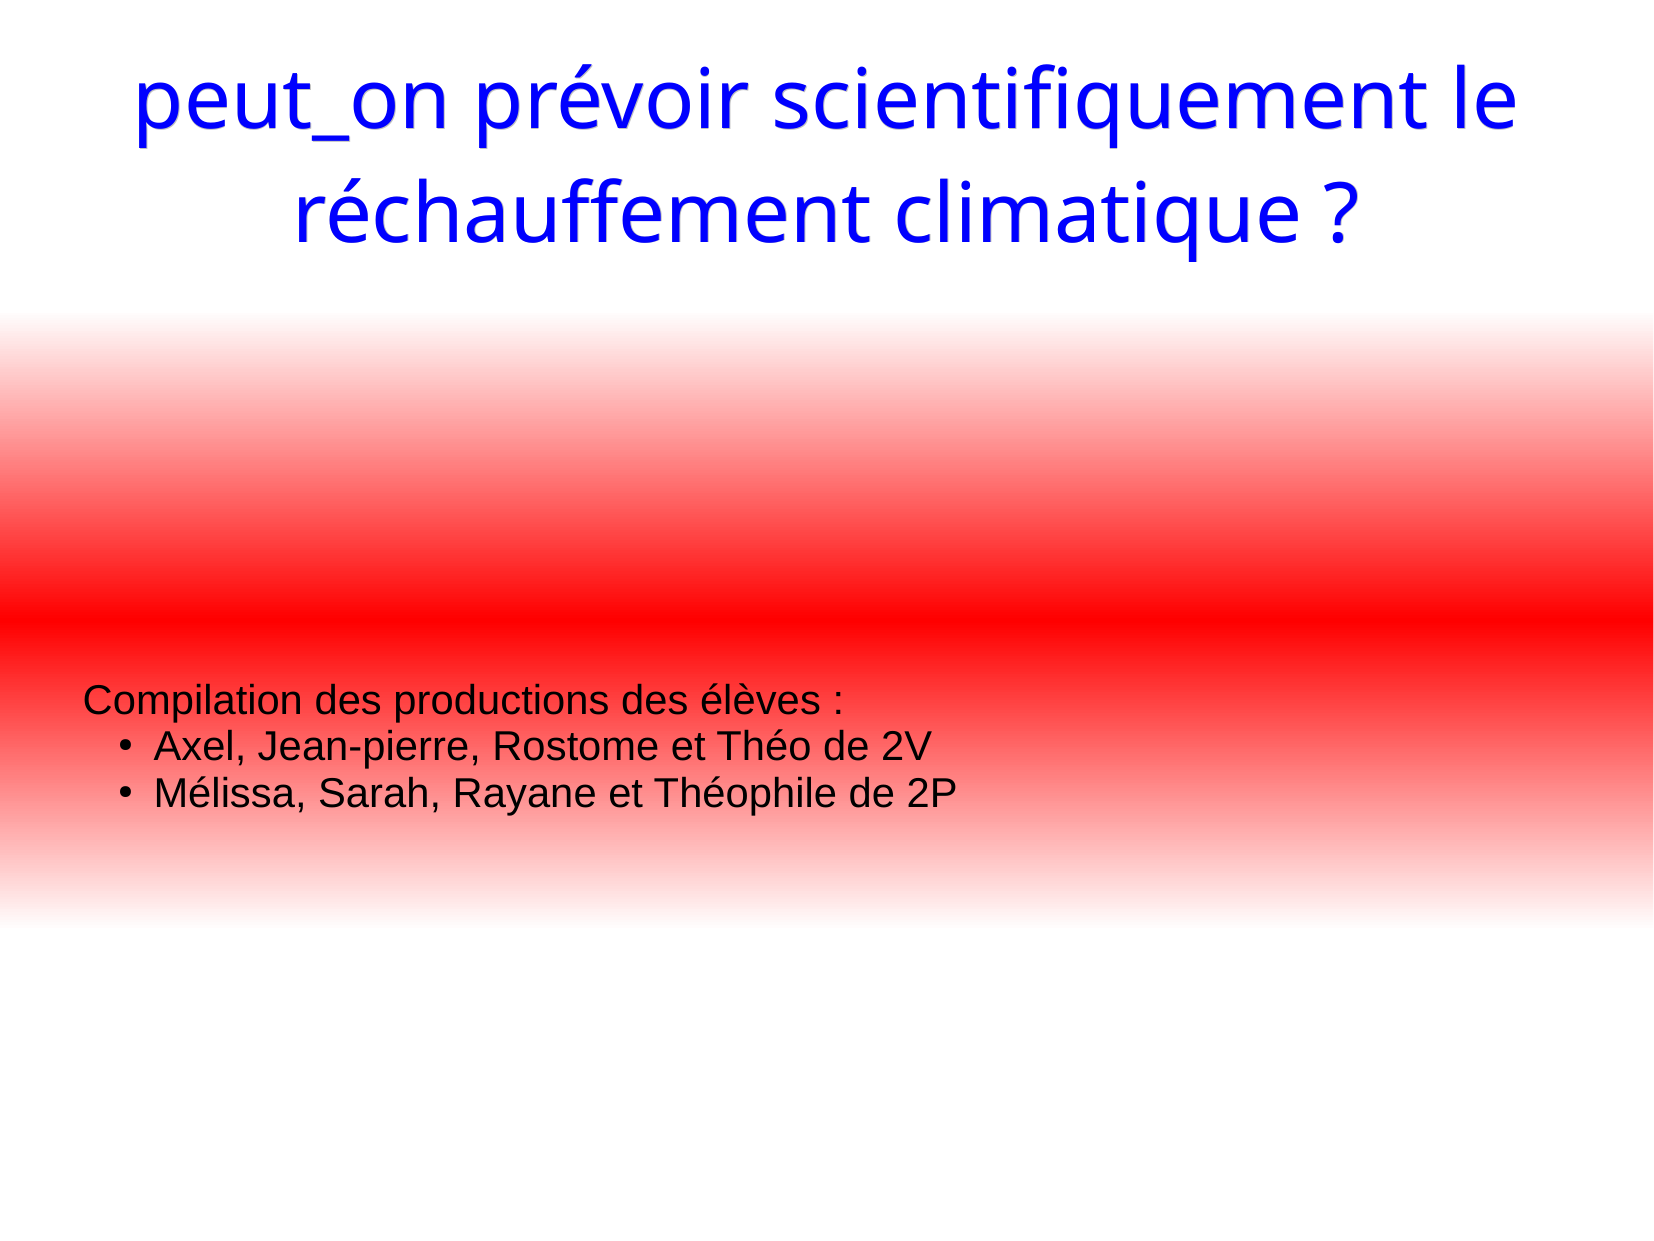

peut_on prévoir scientifiquement le réchauffement climatique ?
# Compilation des productions des élèves :
Axel, Jean-pierre, Rostome et Théo de 2V
Mélissa, Sarah, Rayane et Théophile de 2P